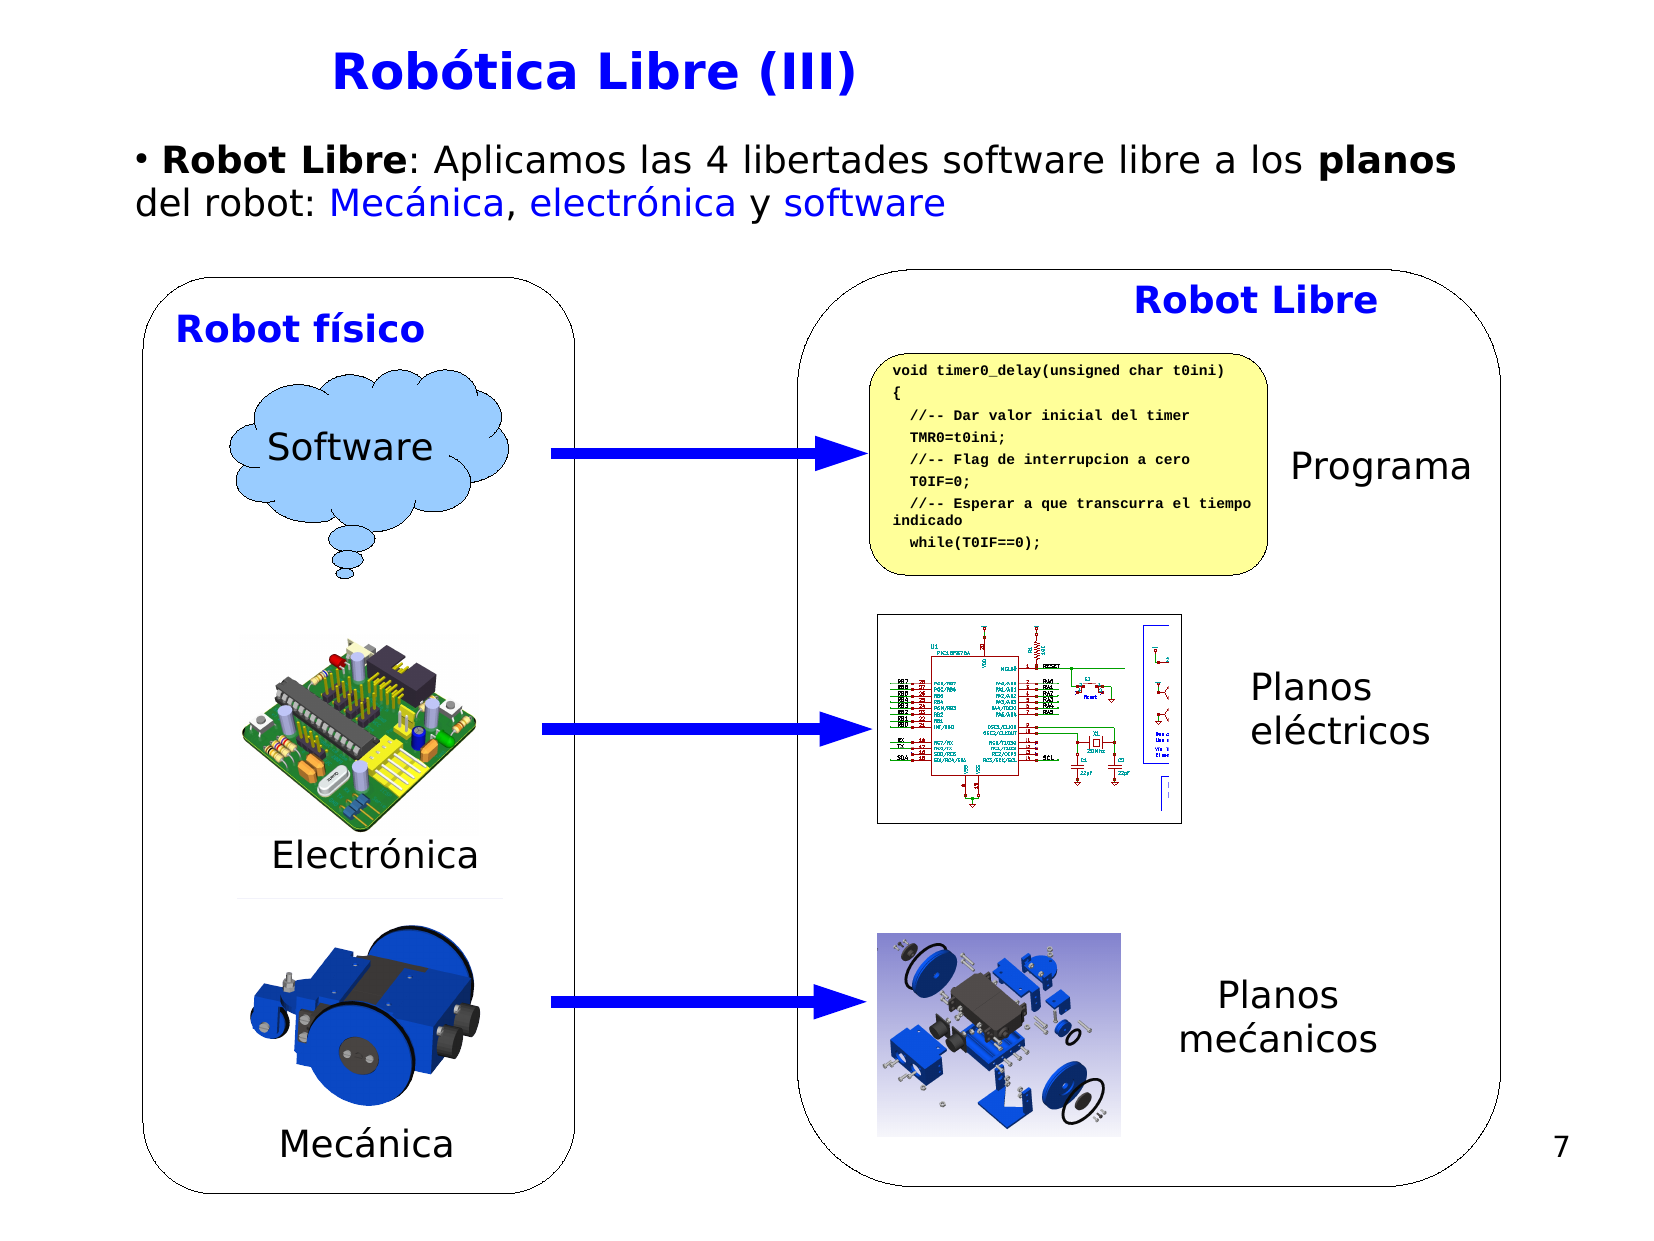

Robótica Libre (III)
 Robot Libre: Aplicamos las 4 libertades software libre a los planos del robot: Mecánica, electrónica y software
Robot Libre
Robot físico
void timer0_delay(unsigned char t0ini)
{
 //-- Dar valor inicial del timer
 TMR0=t0ini;
 //-- Flag de interrupcion a cero
 T0IF=0;
 //-- Esperar a que transcurra el tiempo indicado
 while(T0IF==0);
Software
Programa
Planos
eléctricos
Electrónica
Planos
mećanicos
Mecánica
7